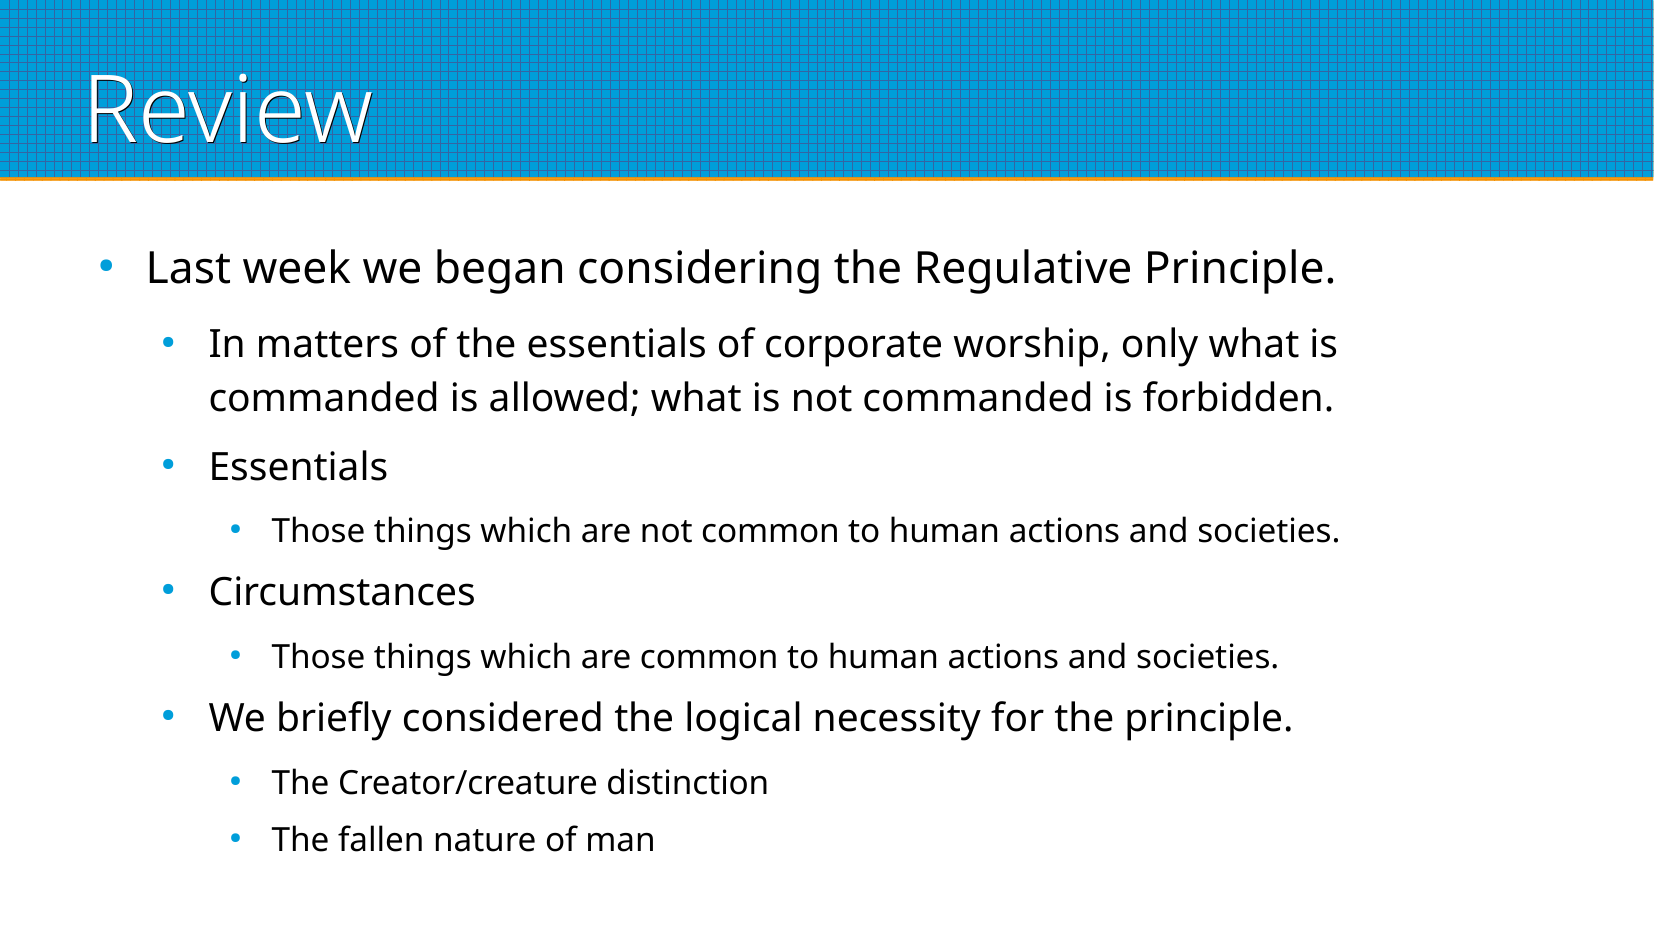

# Review
Last week we began considering the Regulative Principle.
In matters of the essentials of corporate worship, only what is commanded is allowed; what is not commanded is forbidden.
Essentials
Those things which are not common to human actions and societies.
Circumstances
Those things which are common to human actions and societies.
We briefly considered the logical necessity for the principle.
The Creator/creature distinction
The fallen nature of man